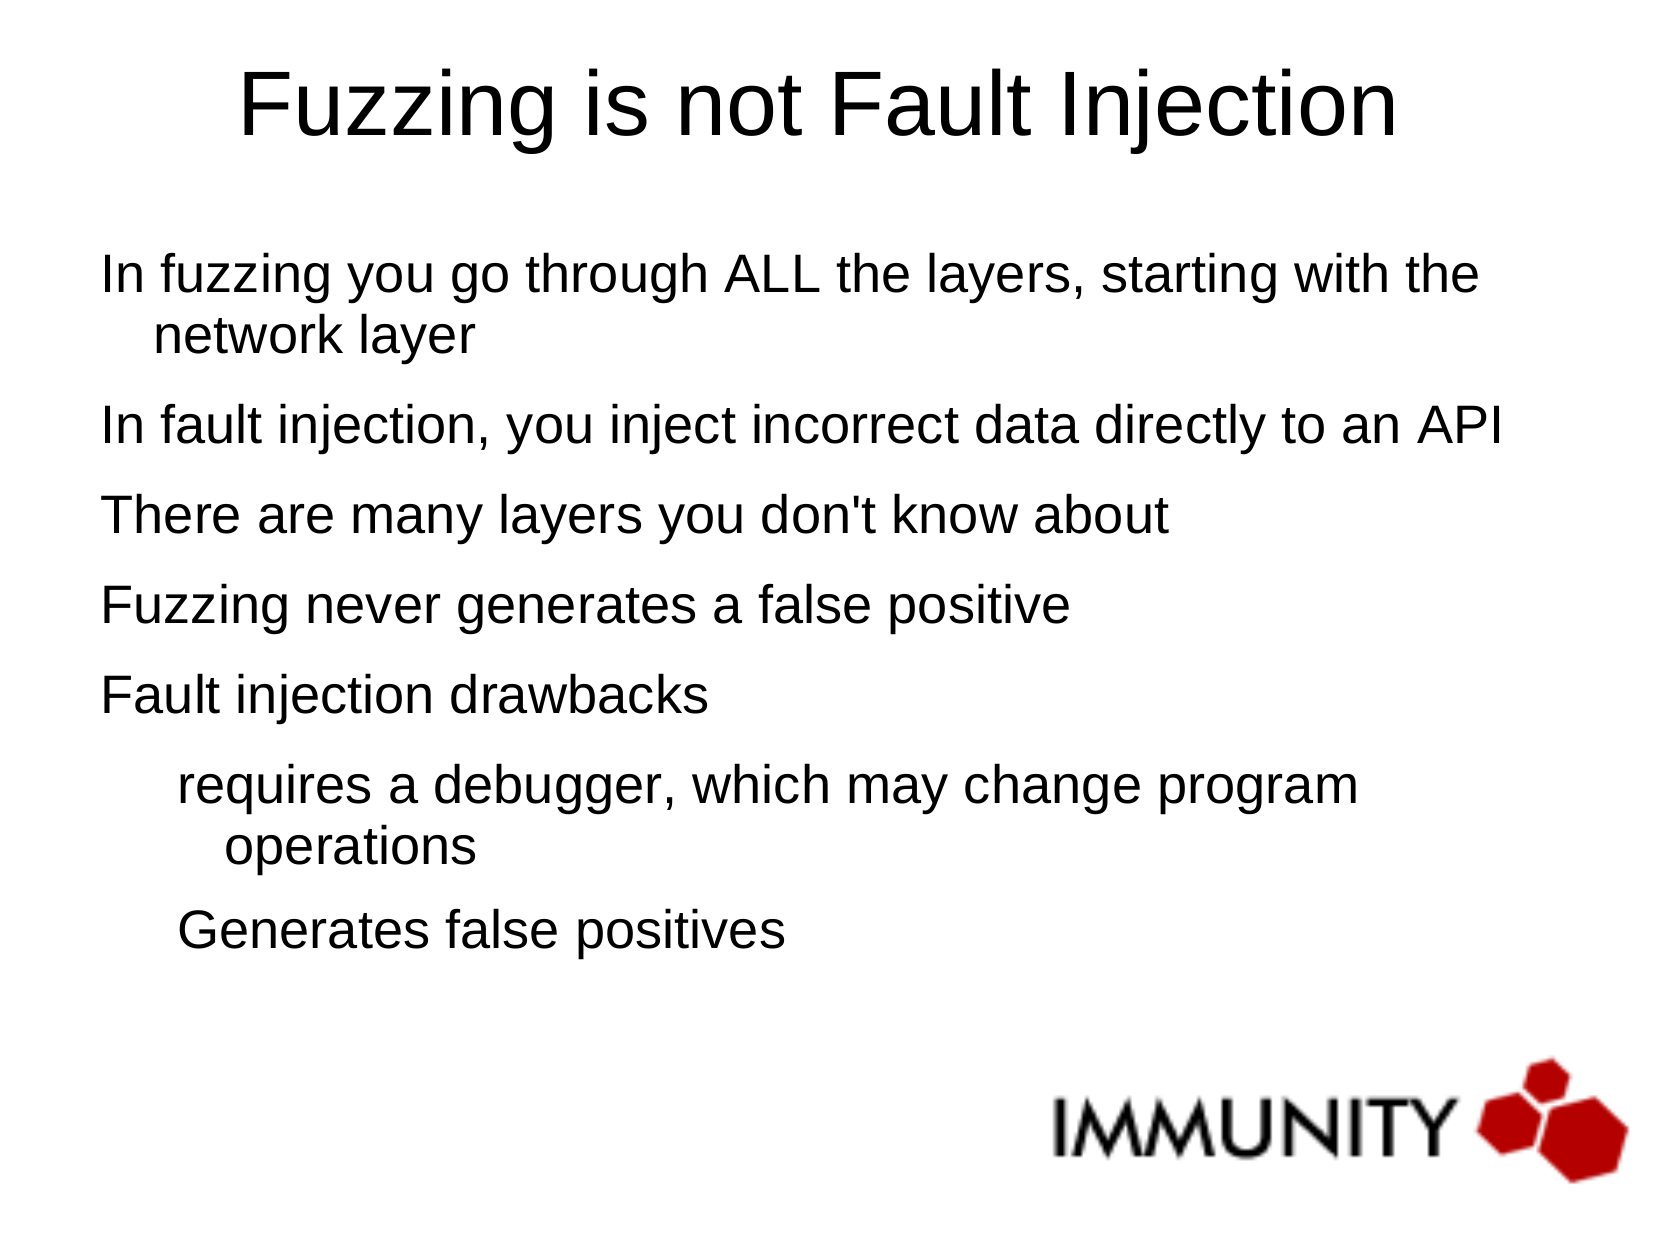

# Fuzzing is not Fault Injection
In fuzzing you go through ALL the layers, starting with the network layer
In fault injection, you inject incorrect data directly to an API
There are many layers you don't know about
Fuzzing never generates a false positive
Fault injection drawbacks
requires a debugger, which may change program operations
Generates false positives